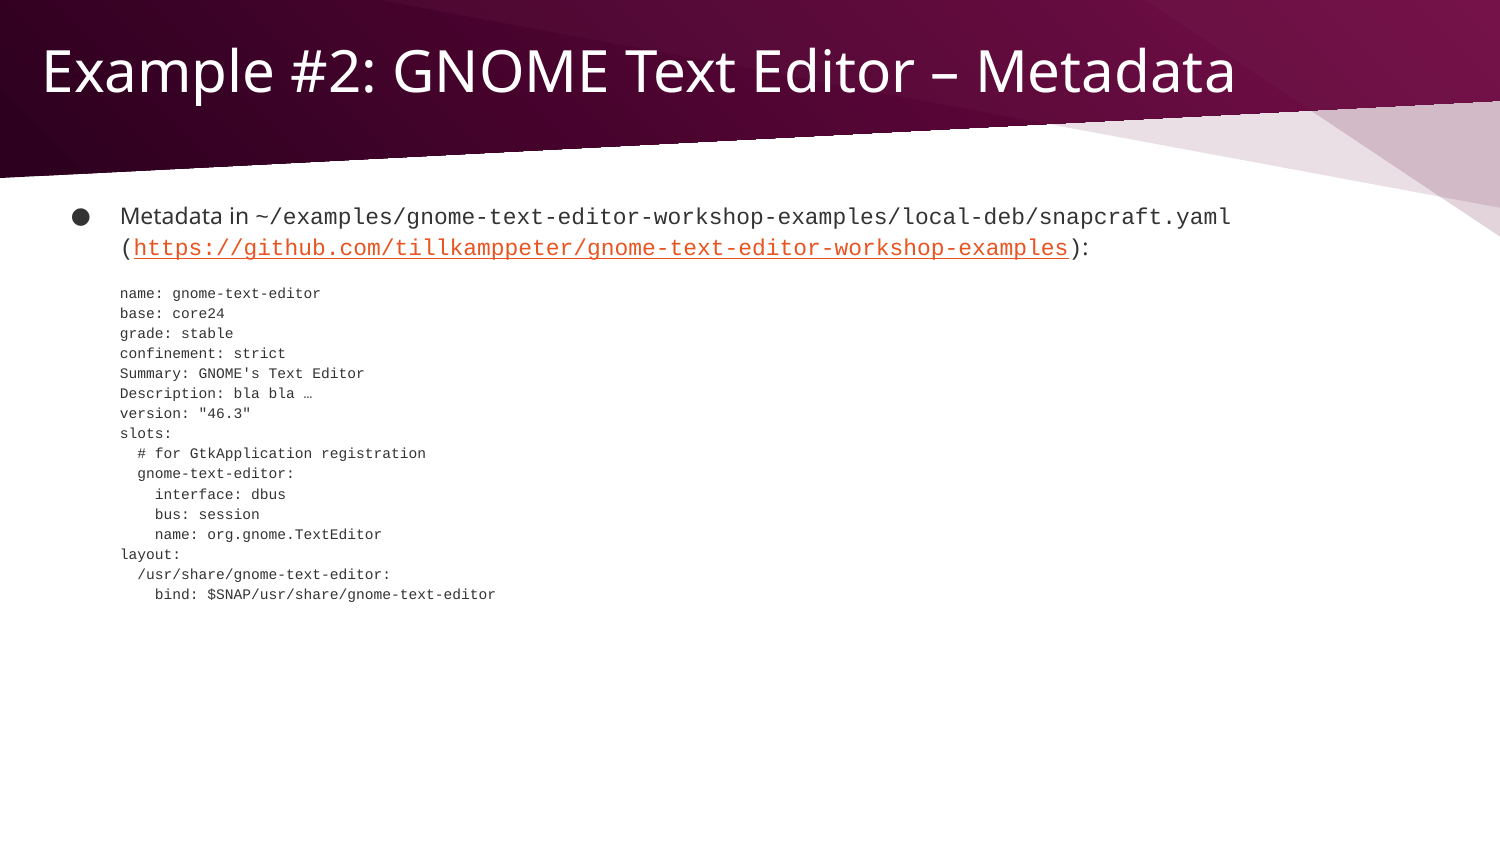

Example #2: GNOME Text Editor – Metadata
# Metadata in ~/examples/gnome-text-editor-workshop-examples/local-deb/snapcraft.yaml (https://github.com/tillkamppeter/gnome-text-editor-workshop-examples):
name: gnome-text-editor
	base: core24
	grade: stable
	confinement: strict
	Summary: GNOME's Text Editor
	Description: bla bla …
	version: "46.3"
	slots:
	 # for GtkApplication registration
	 gnome-text-editor:
	 interface: dbus
	 bus: session
	 name: org.gnome.TextEditor
	layout:
	 /usr/share/gnome-text-editor:
	 bind: $SNAP/usr/share/gnome-text-editor